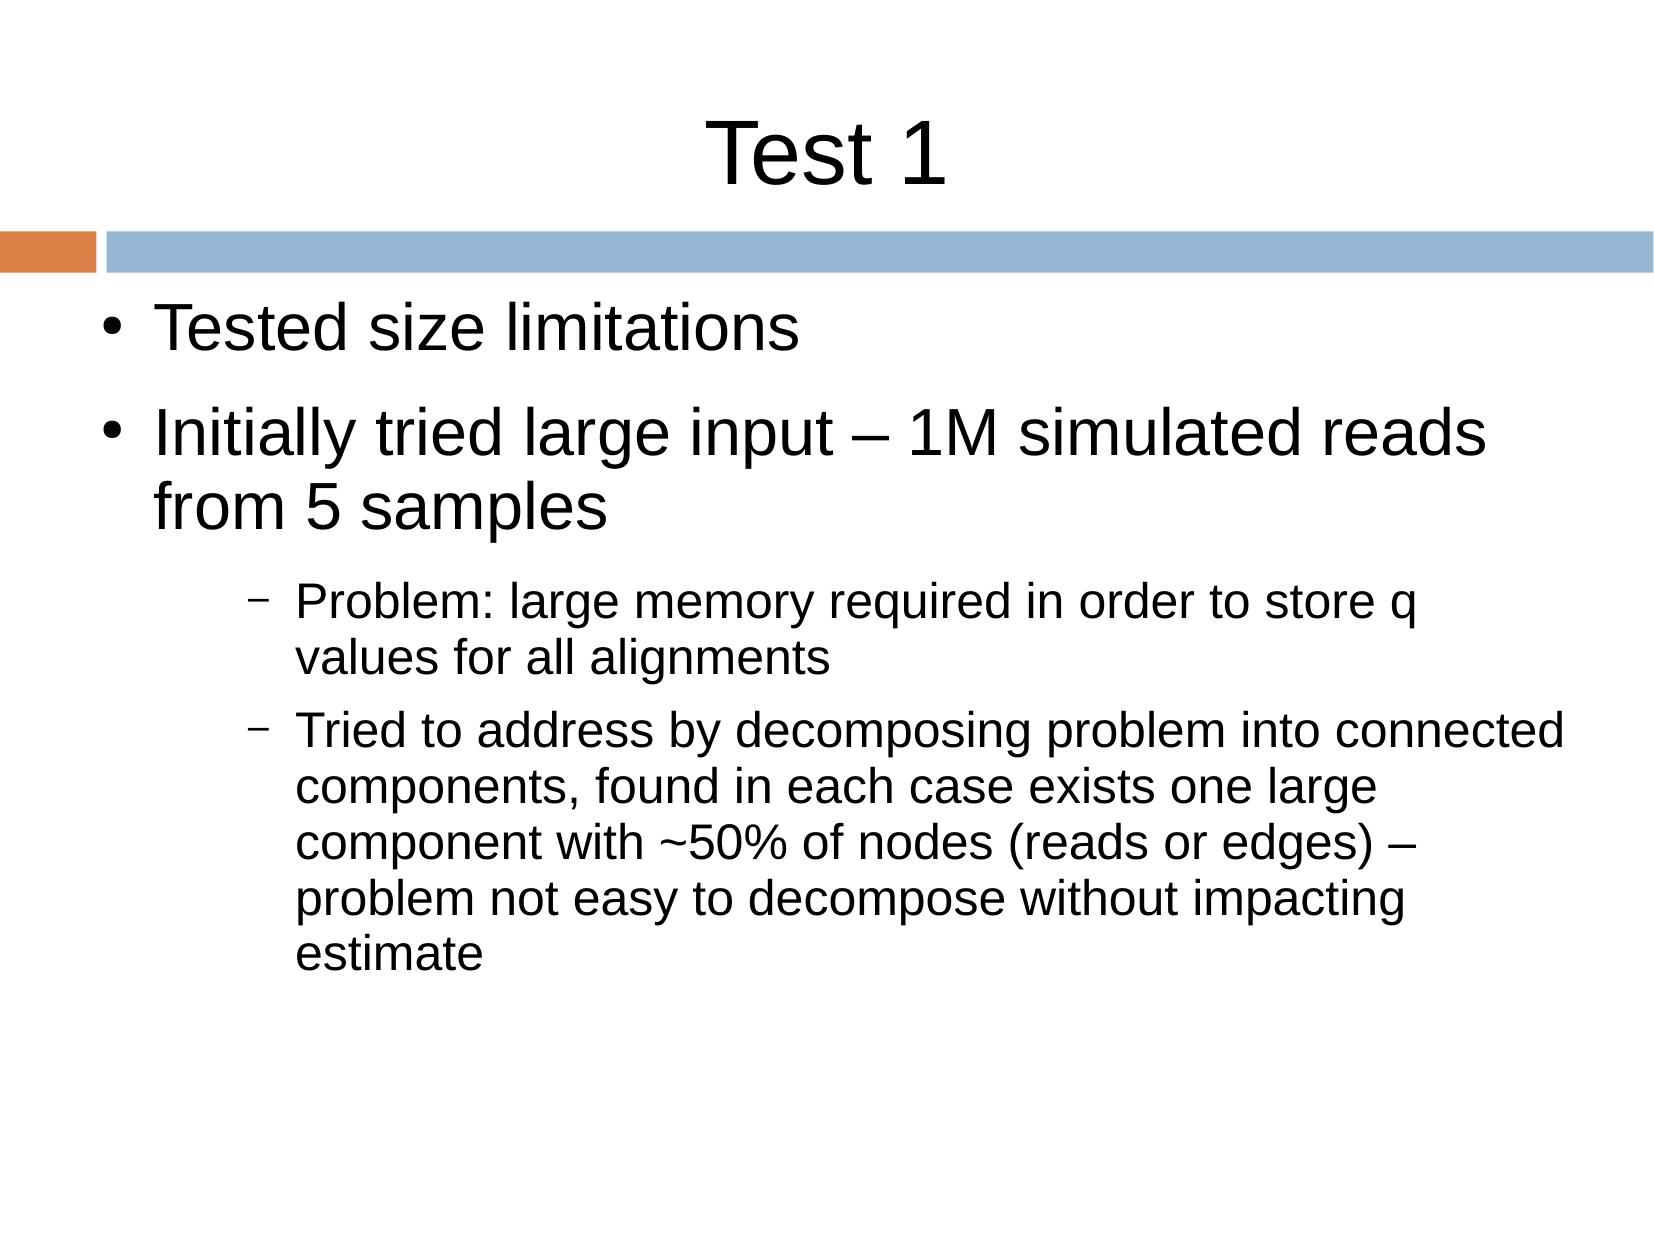

# Test 1
Tested size limitations
Initially tried large input – 1M simulated reads from 5 samples
Problem: large memory required in order to store q values for all alignments
Tried to address by decomposing problem into connected components, found in each case exists one large component with ~50% of nodes (reads or edges) – problem not easy to decompose without impacting estimate